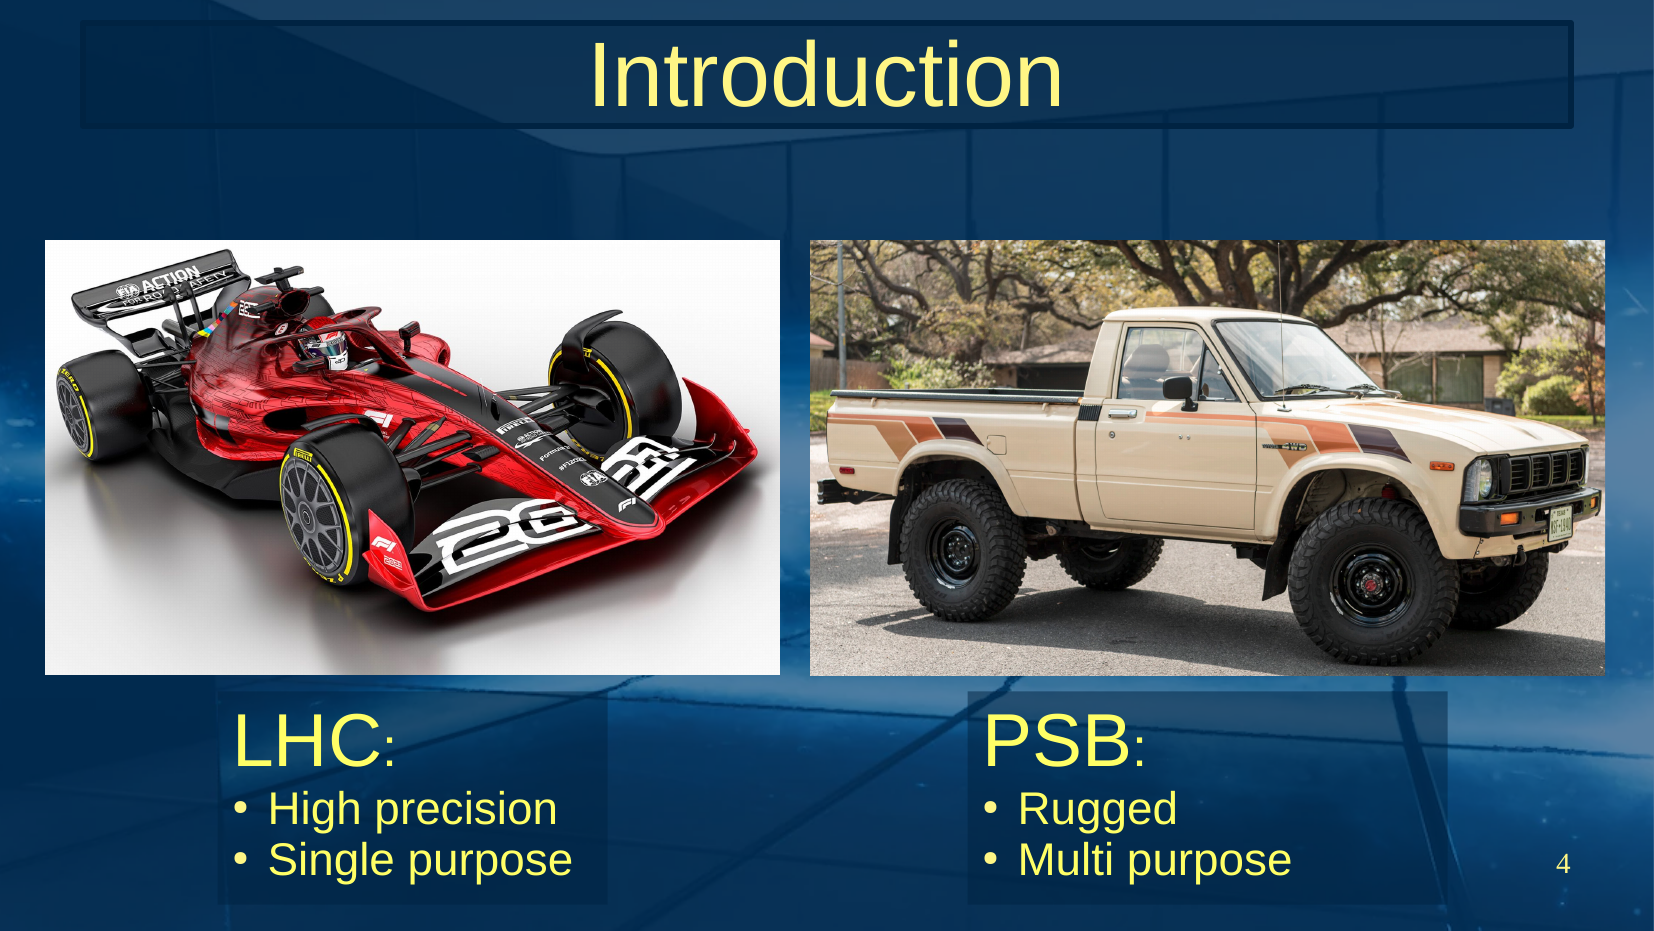

# Introduction
LHC:
High precision
Single purpose
PSB:
Rugged
Multi purpose
4